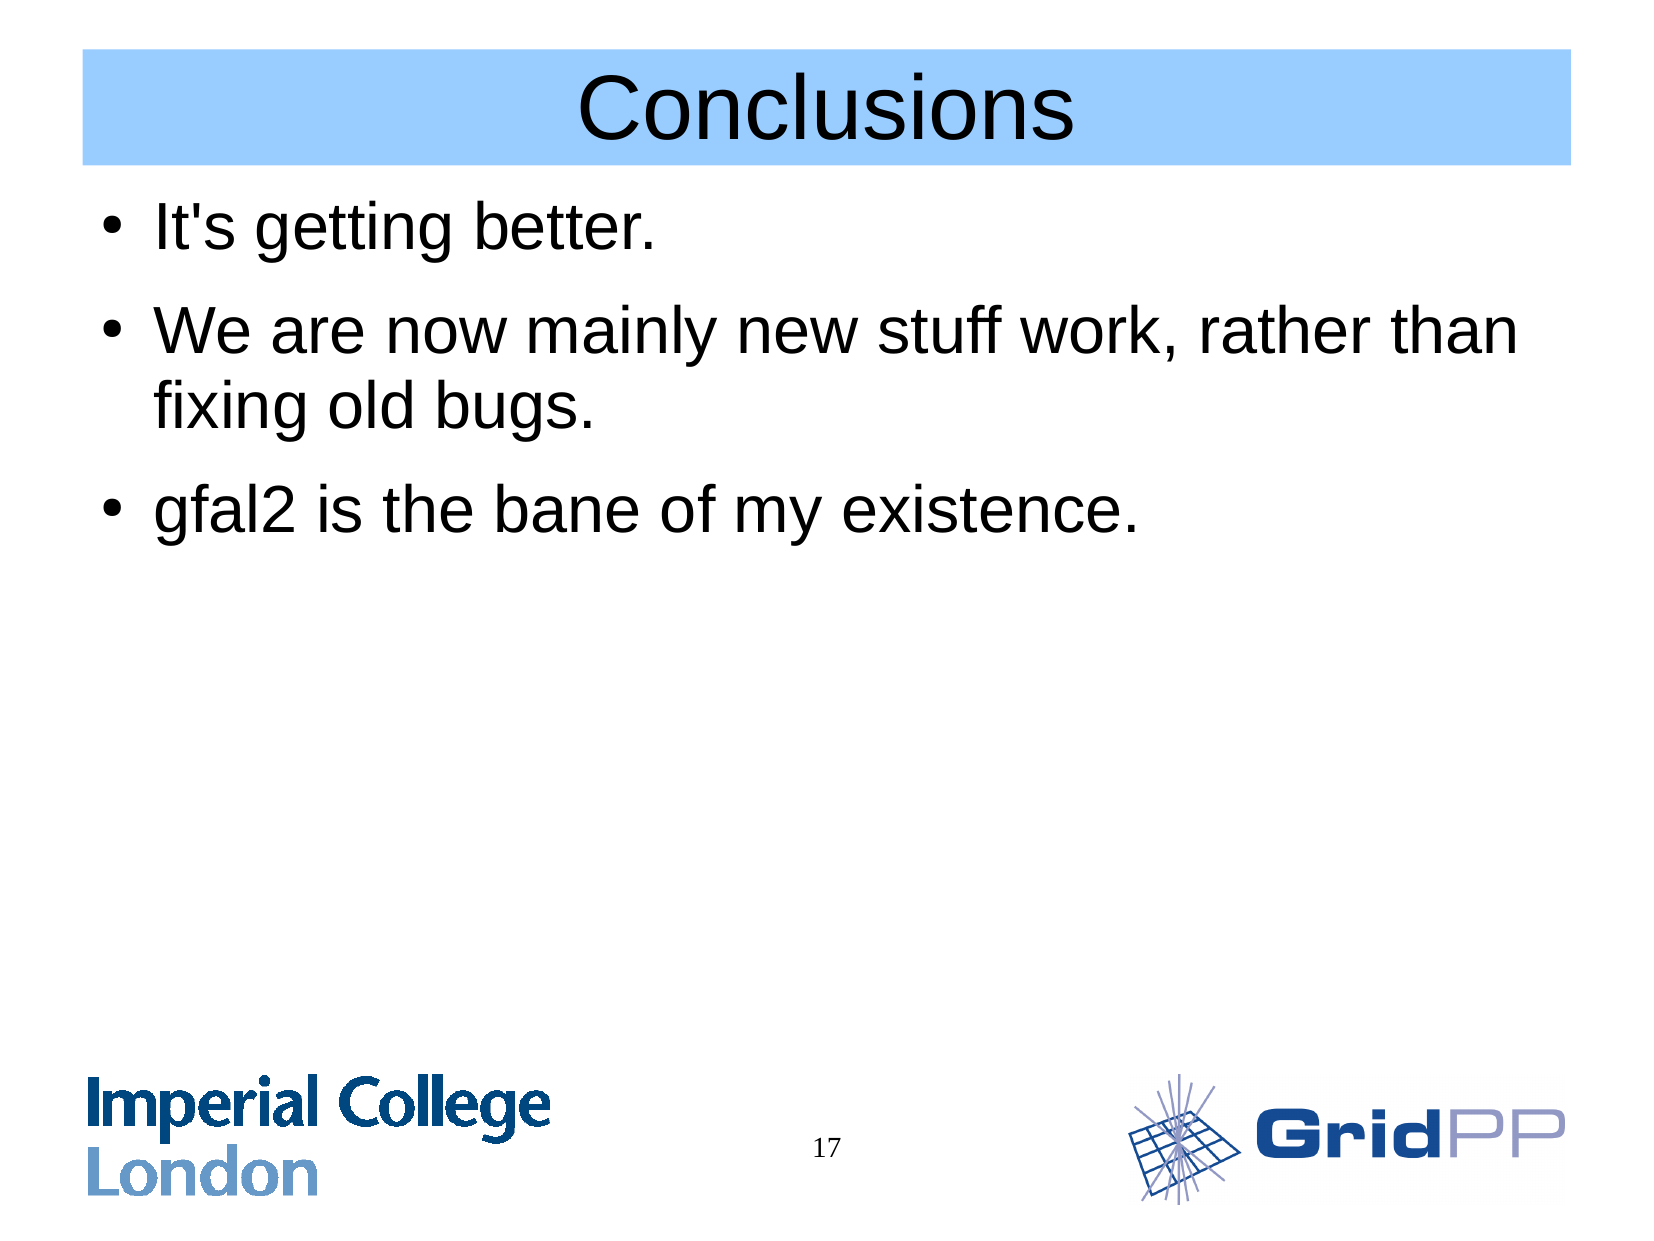

# Conclusions
It's getting better.
We are now mainly new stuff work, rather than fixing old bugs.
gfal2 is the bane of my existence.
17